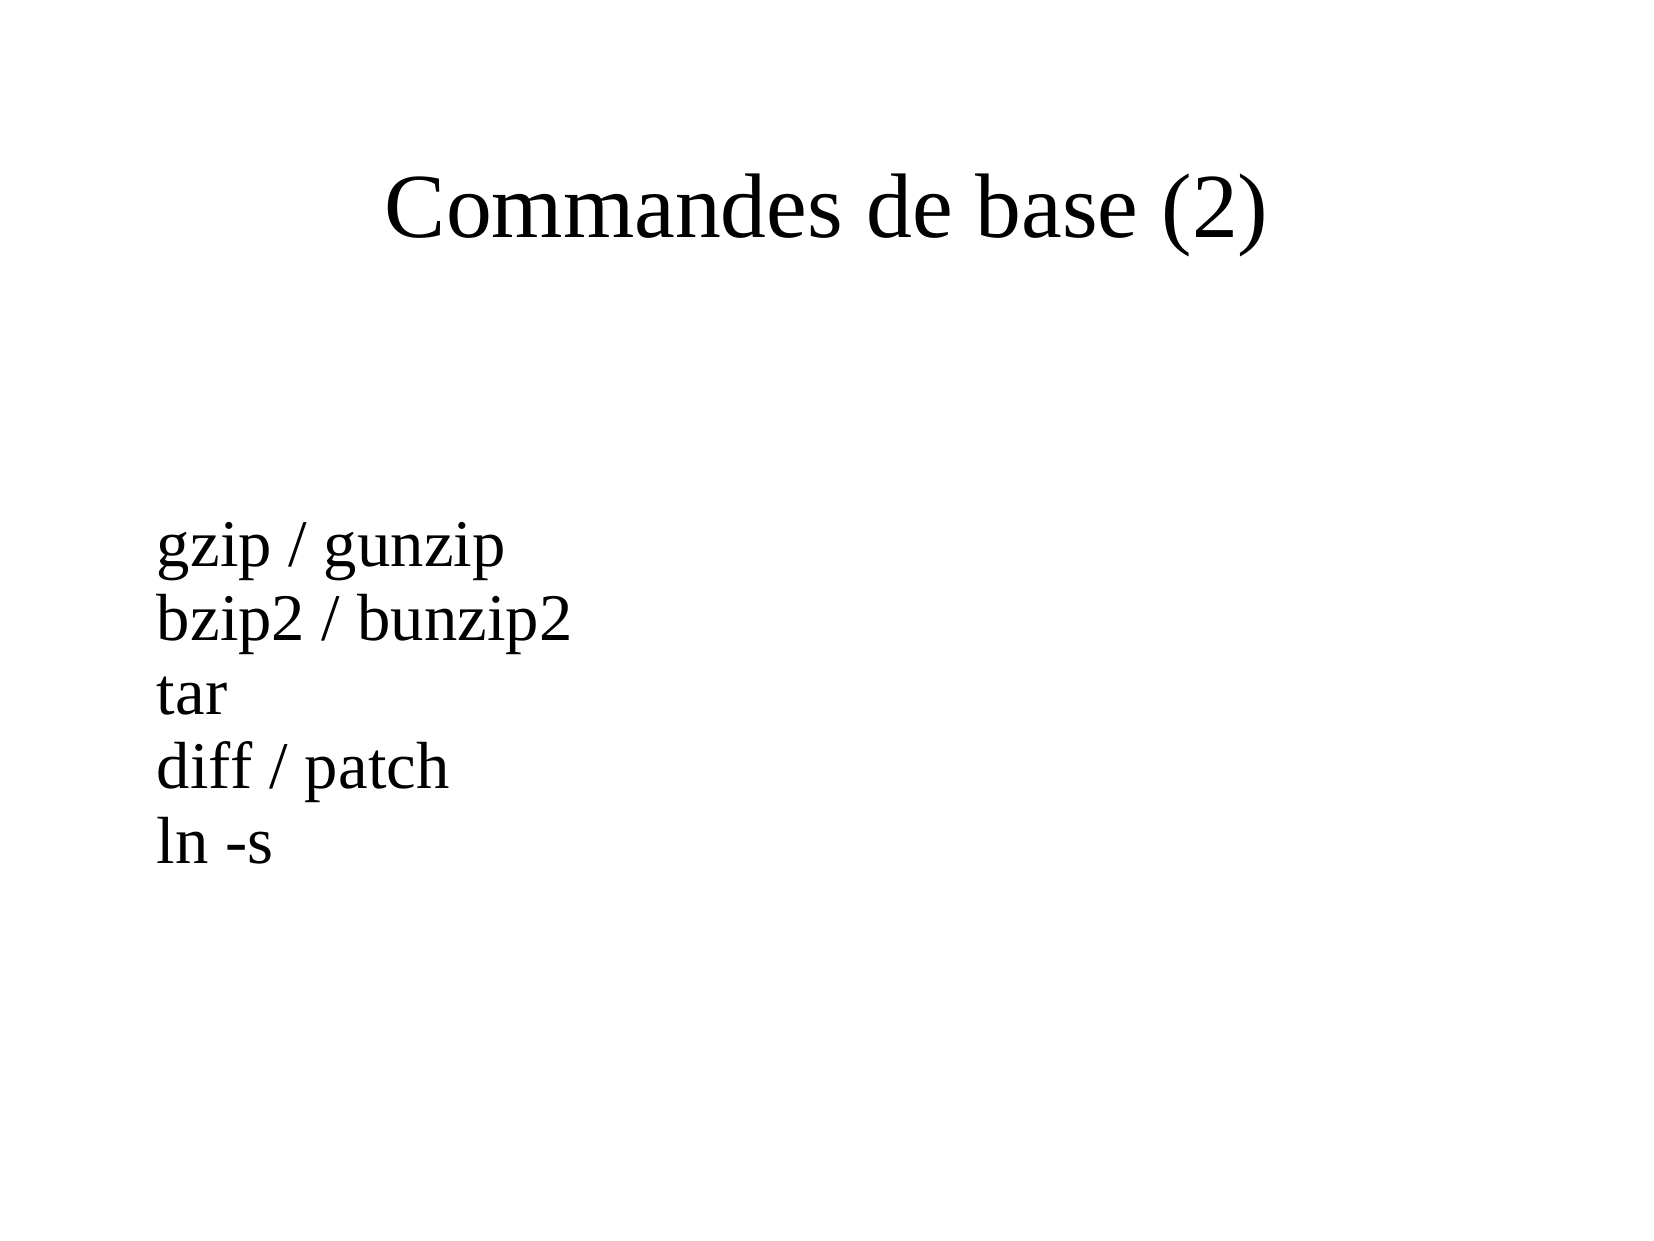

# Commandes de base (2)
gzip / gunzip
bzip2 / bunzip2
tar
diff / patch
ln -s